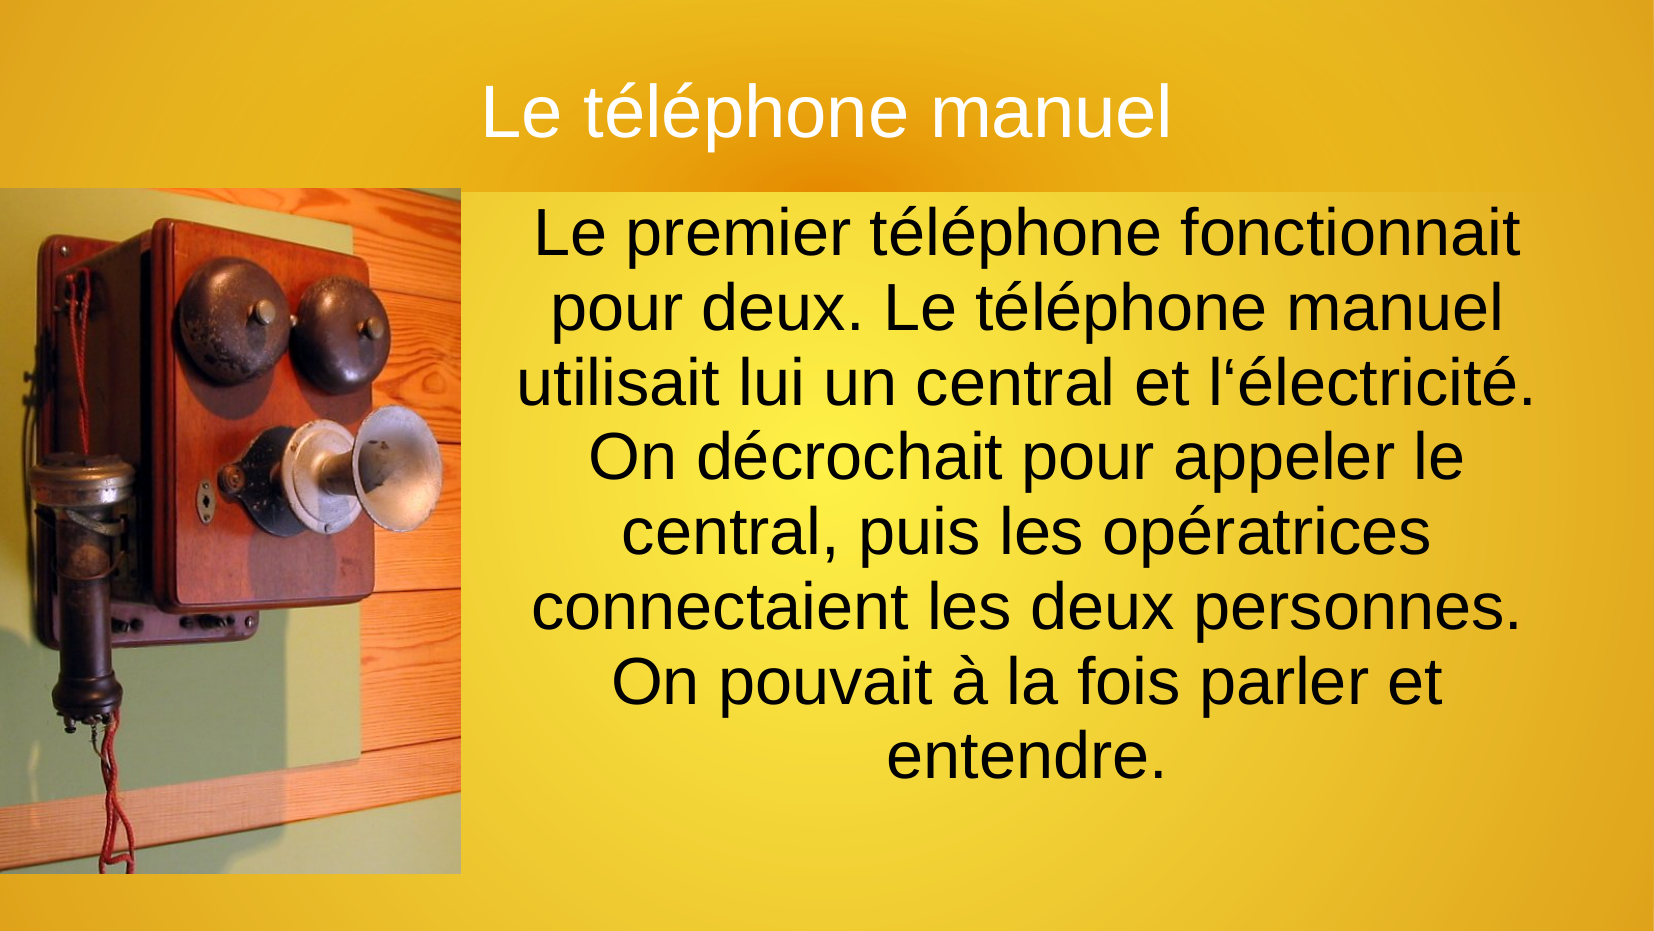

# Le téléphone manuel
Le premier téléphone fonctionnait pour deux. Le téléphone manuel utilisait lui un central et l‘électricité. On décrochait pour appeler le central, puis les opératrices connectaient les deux personnes. On pouvait à la fois parler et entendre.